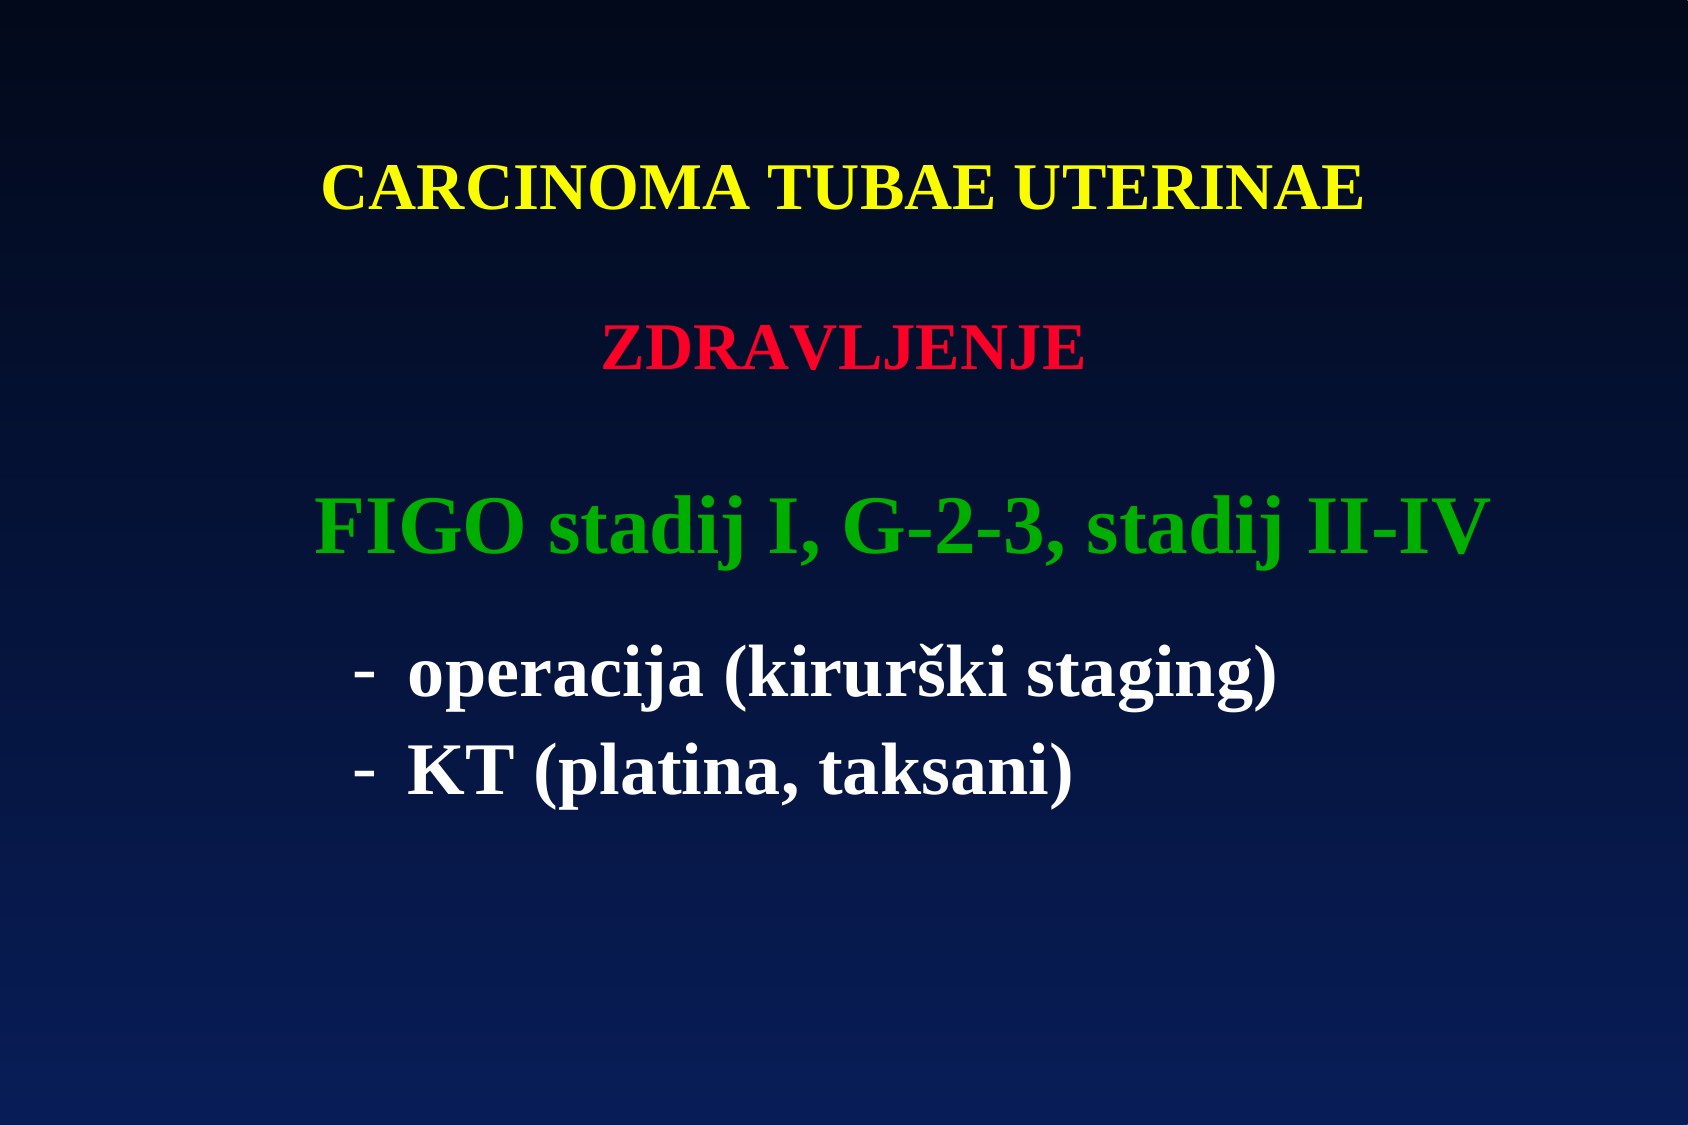

# CARCINOMA TUBAE UTERINAE ZDRAVLJENJE
FIGO stadij I, G-2-3, stadij II-IV
operacija (kirurški staging)
KT (platina, taksani)